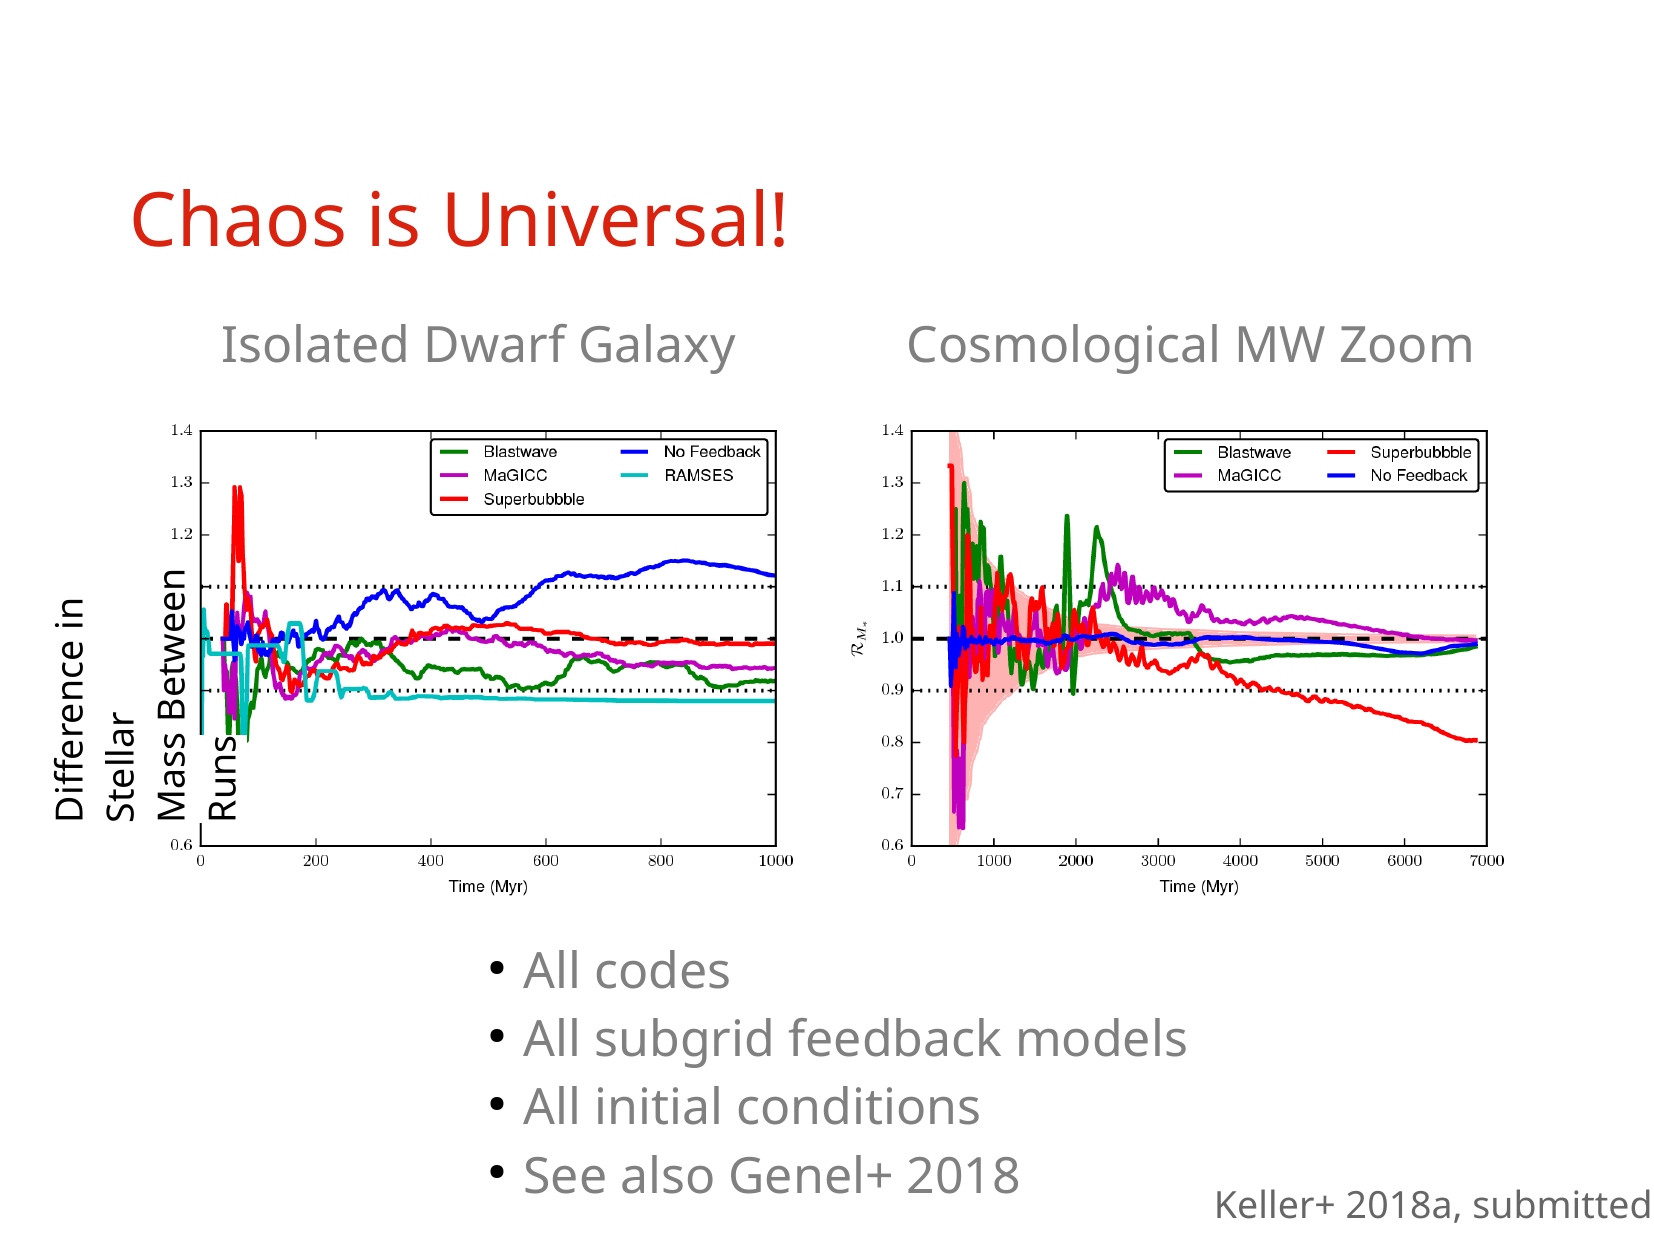

# Chaos is Universal!
Isolated Dwarf Galaxy
Cosmological MW Zoom
Difference in Stellar
Mass Between Runs
All codes
All subgrid feedback models
All initial conditions
See also Genel+ 2018
Keller+ 2018a, submitted